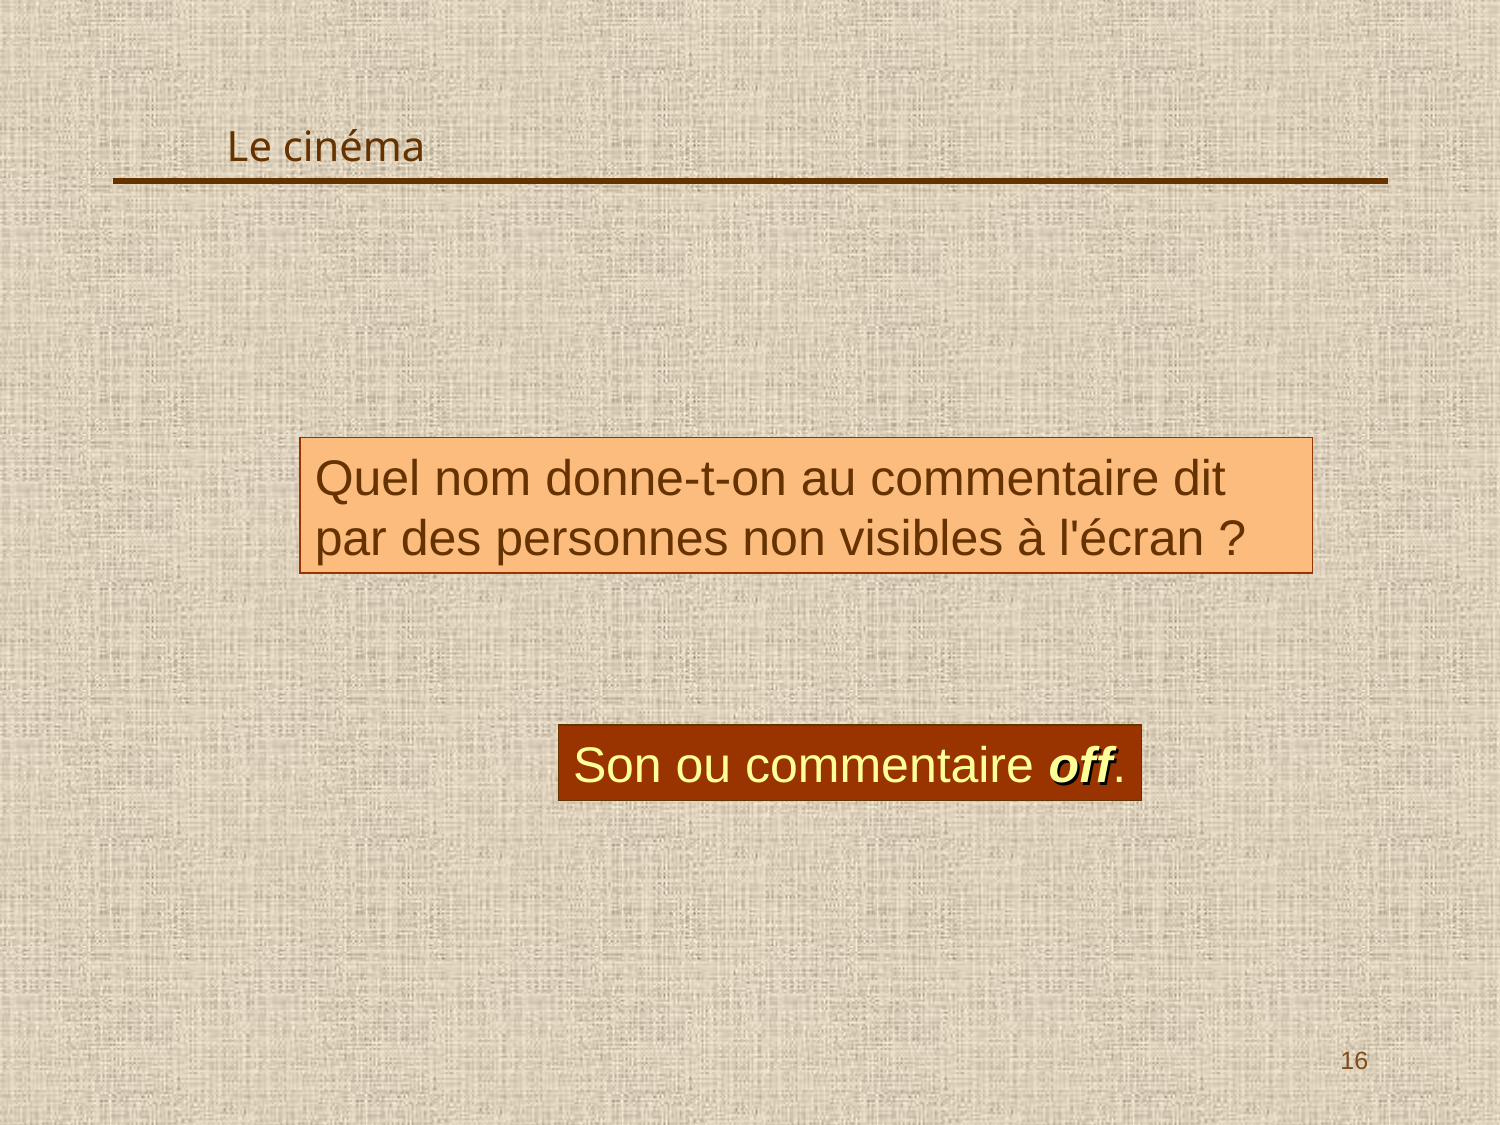

Le cinéma
Quel nom donne-t-on au commentaire dit par des personnes non visibles à l'écran ?
Son ou commentaire off.
16